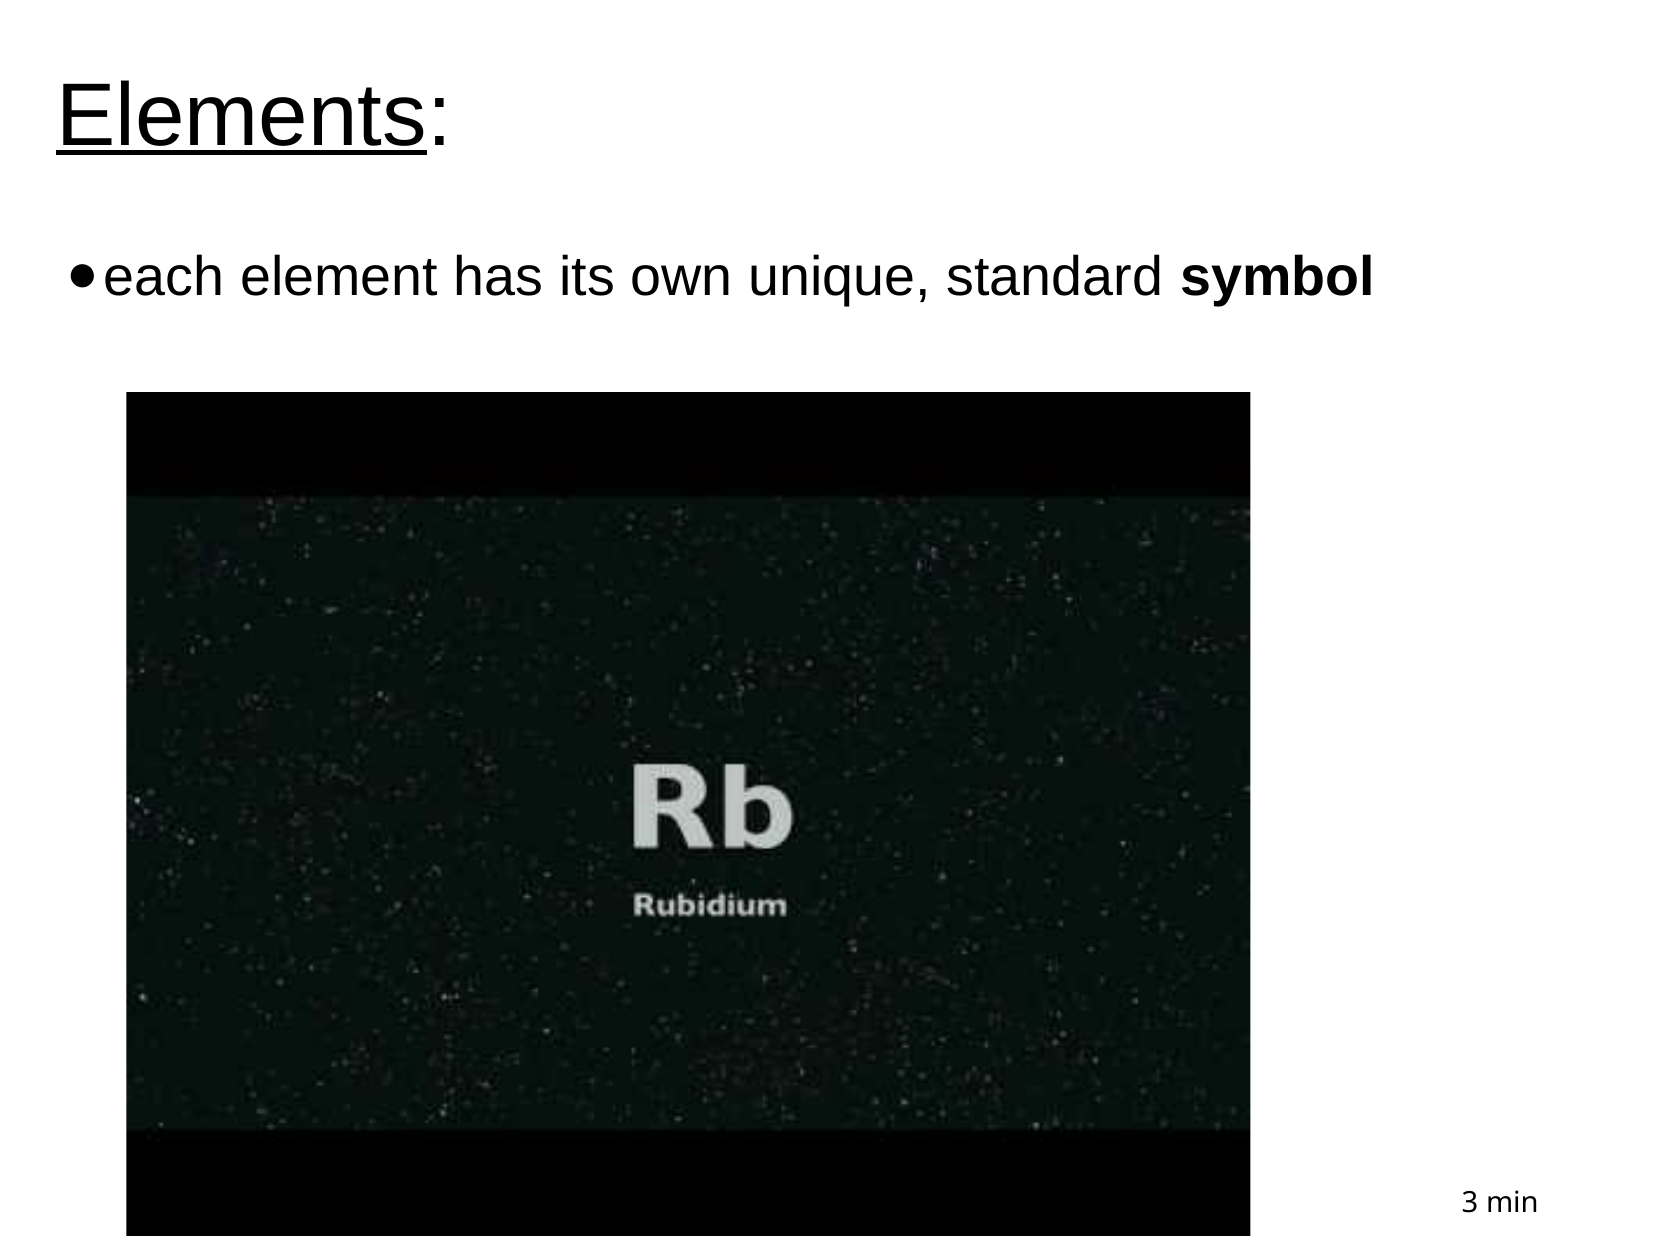

# Elements:
each element has its own unique, standard symbol
3 min